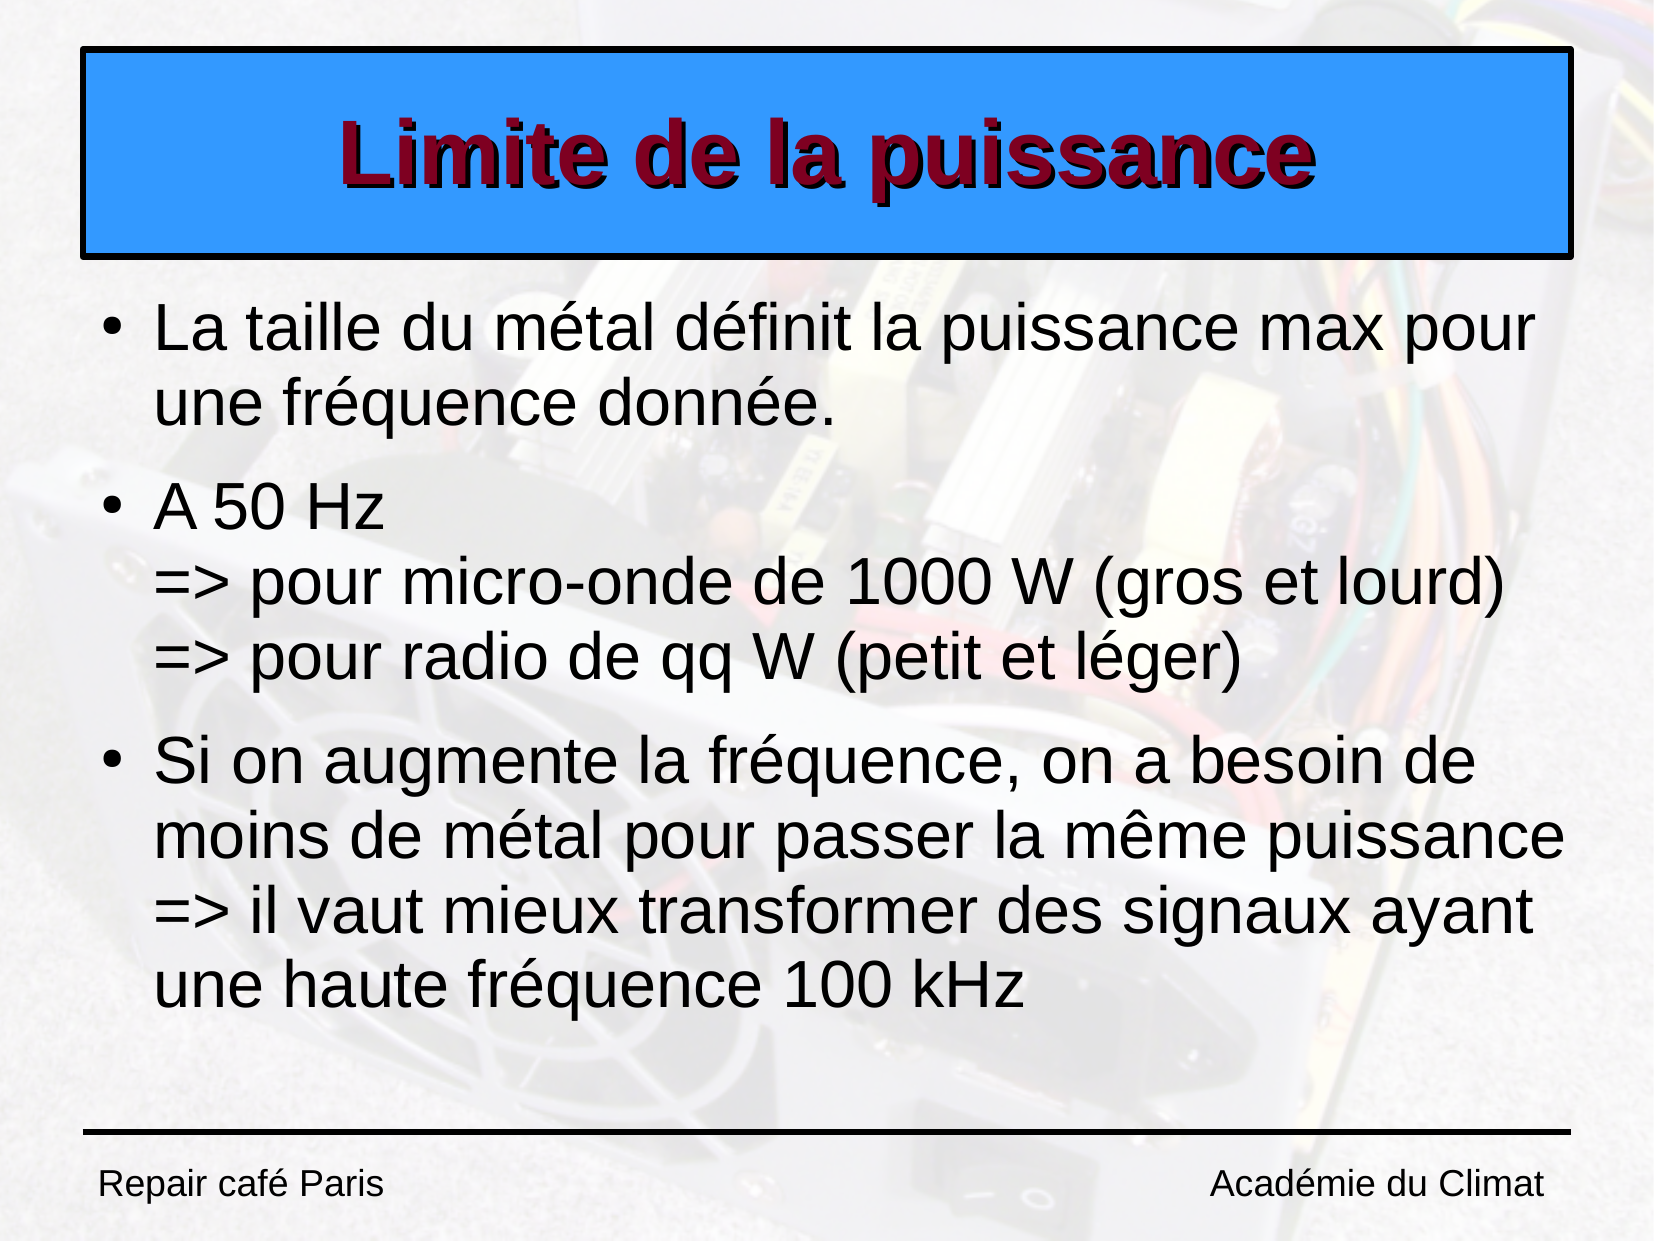

# Limite de la puissance
La taille du métal définit la puissance max pour une fréquence donnée.
A 50 Hz
=> pour micro-onde de 1000 W (gros et lourd)
=> pour radio de qq W (petit et léger)
Si on augmente la fréquence, on a besoin de moins de métal pour passer la même puissance
=> il vaut mieux transformer des signaux ayant une haute fréquence 100 kHz
Repair café Paris	Académie du Climat